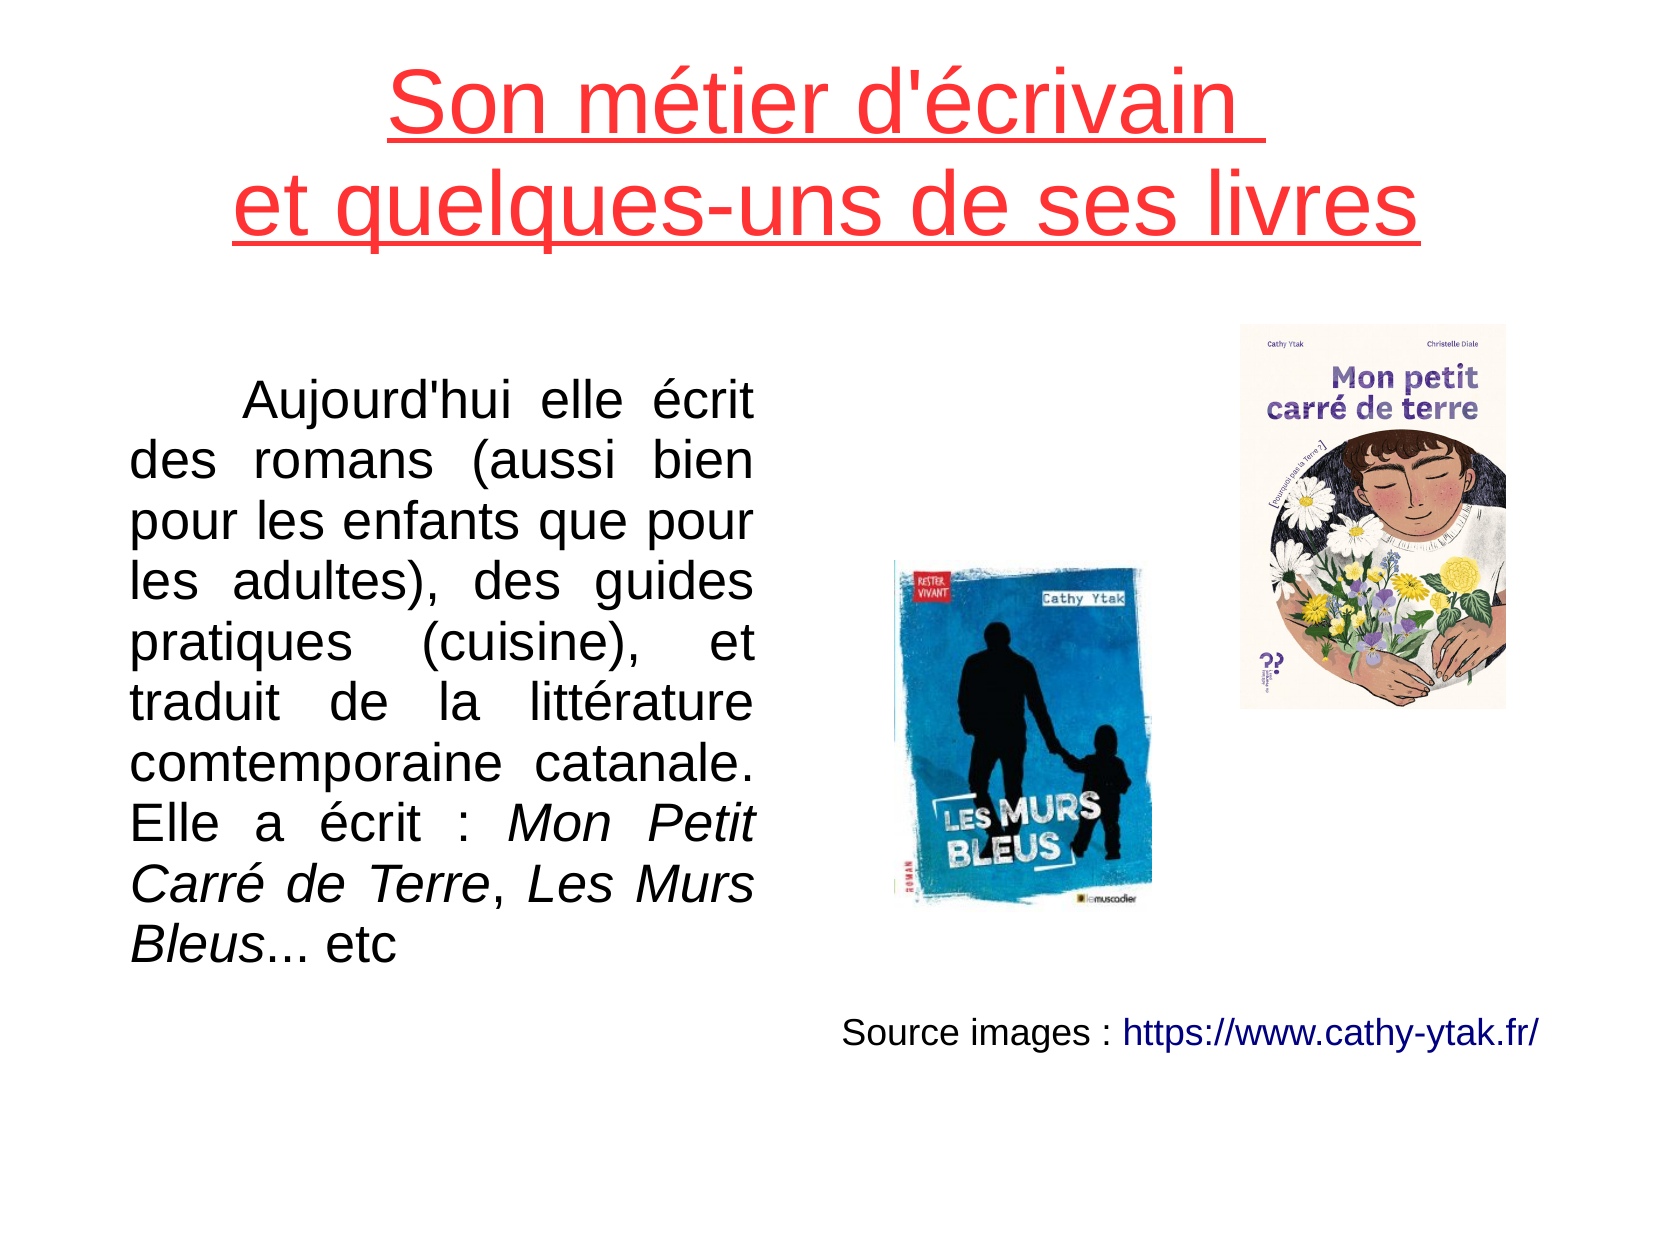

# Son métier d'écrivain et quelques-uns de ses livres
 Aujourd'hui elle écrit des romans (aussi bien pour les enfants que pour les adultes), des guides pratiques (cuisine), et traduit de la littérature comtemporaine catanale. Elle a écrit : Mon Petit Carré de Terre, Les Murs Bleus... etc
Source images : https://www.cathy-ytak.fr/